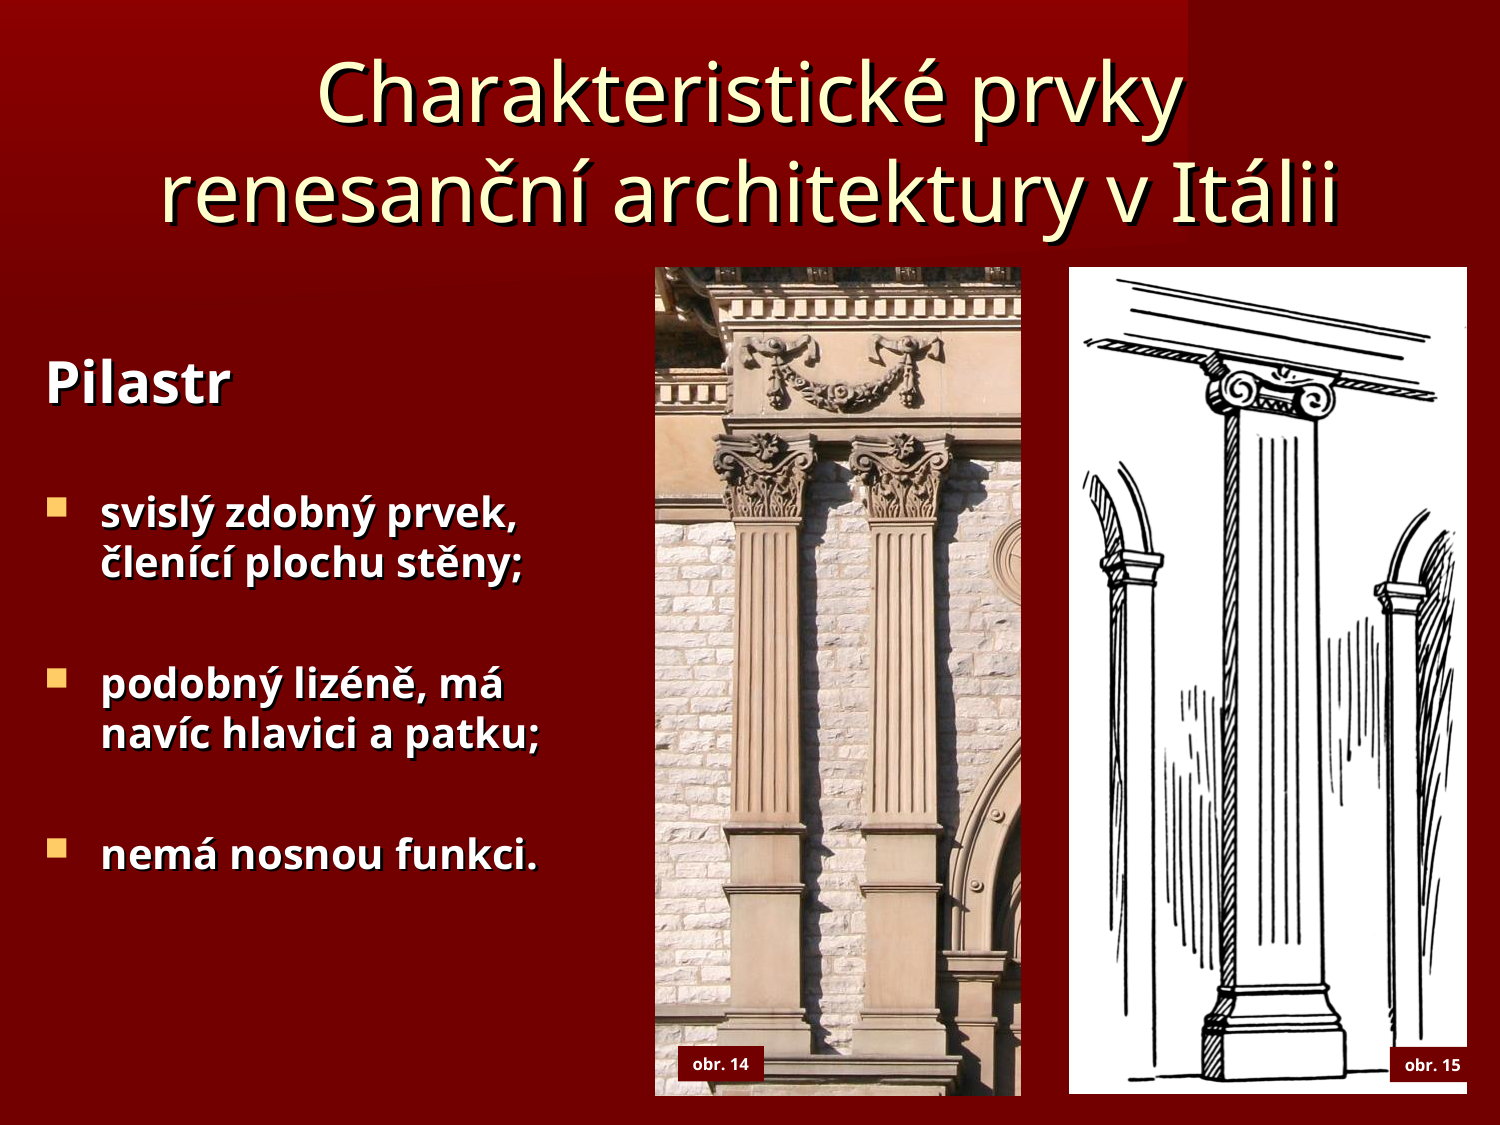

# Charakteristické prvky renesanční architektury v Itálii
Pilastr
svislý zdobný prvek, členící plochu stěny;
podobný lizéně, má navíc hlavici a patku;
nemá nosnou funkci.
obr. 14
obr. 15